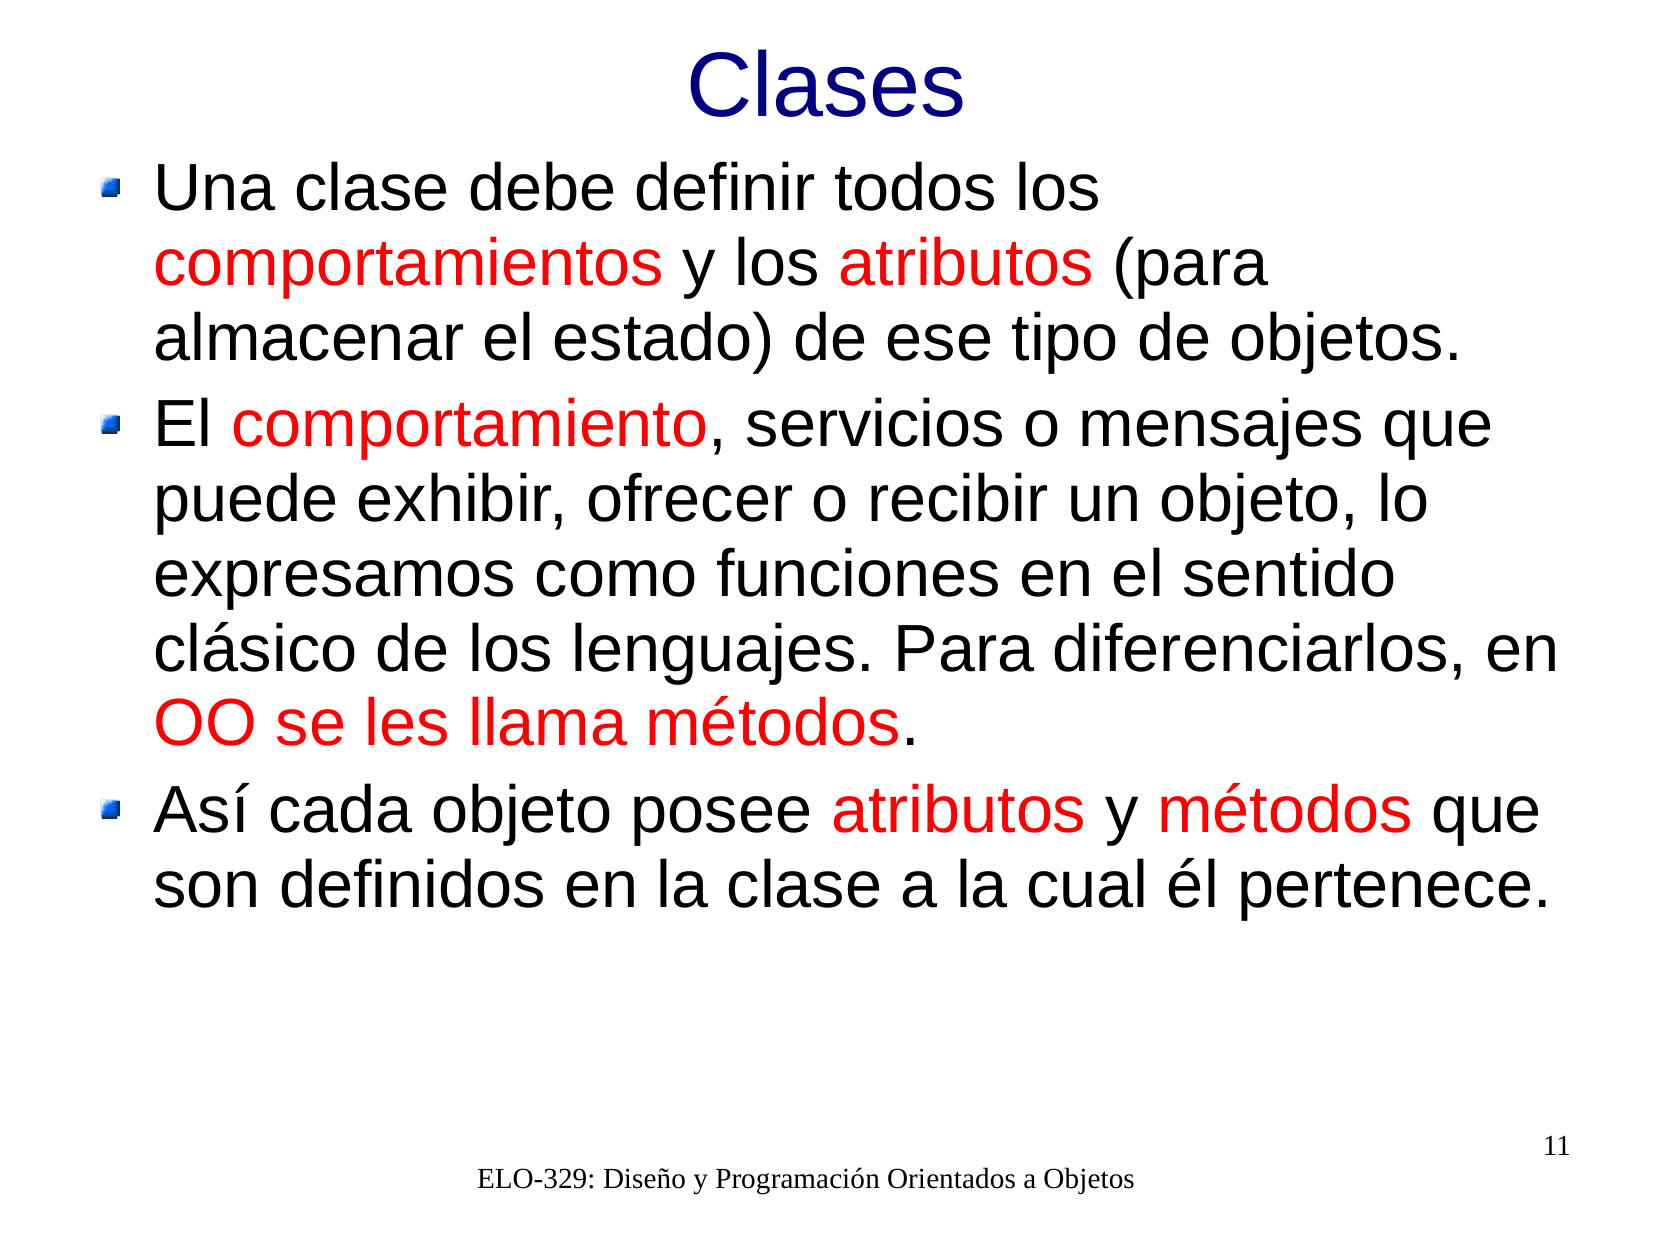

# Clases
Una clase debe definir todos los comportamientos y los atributos (para almacenar el estado) de ese tipo de objetos.
El comportamiento, servicios o mensajes que puede exhibir, ofrecer o recibir un objeto, lo expresamos como funciones en el sentido clásico de los lenguajes. Para diferenciarlos, en OO se les llama métodos.
Así cada objeto posee atributos y métodos que son definidos en la clase a la cual él pertenece.
11